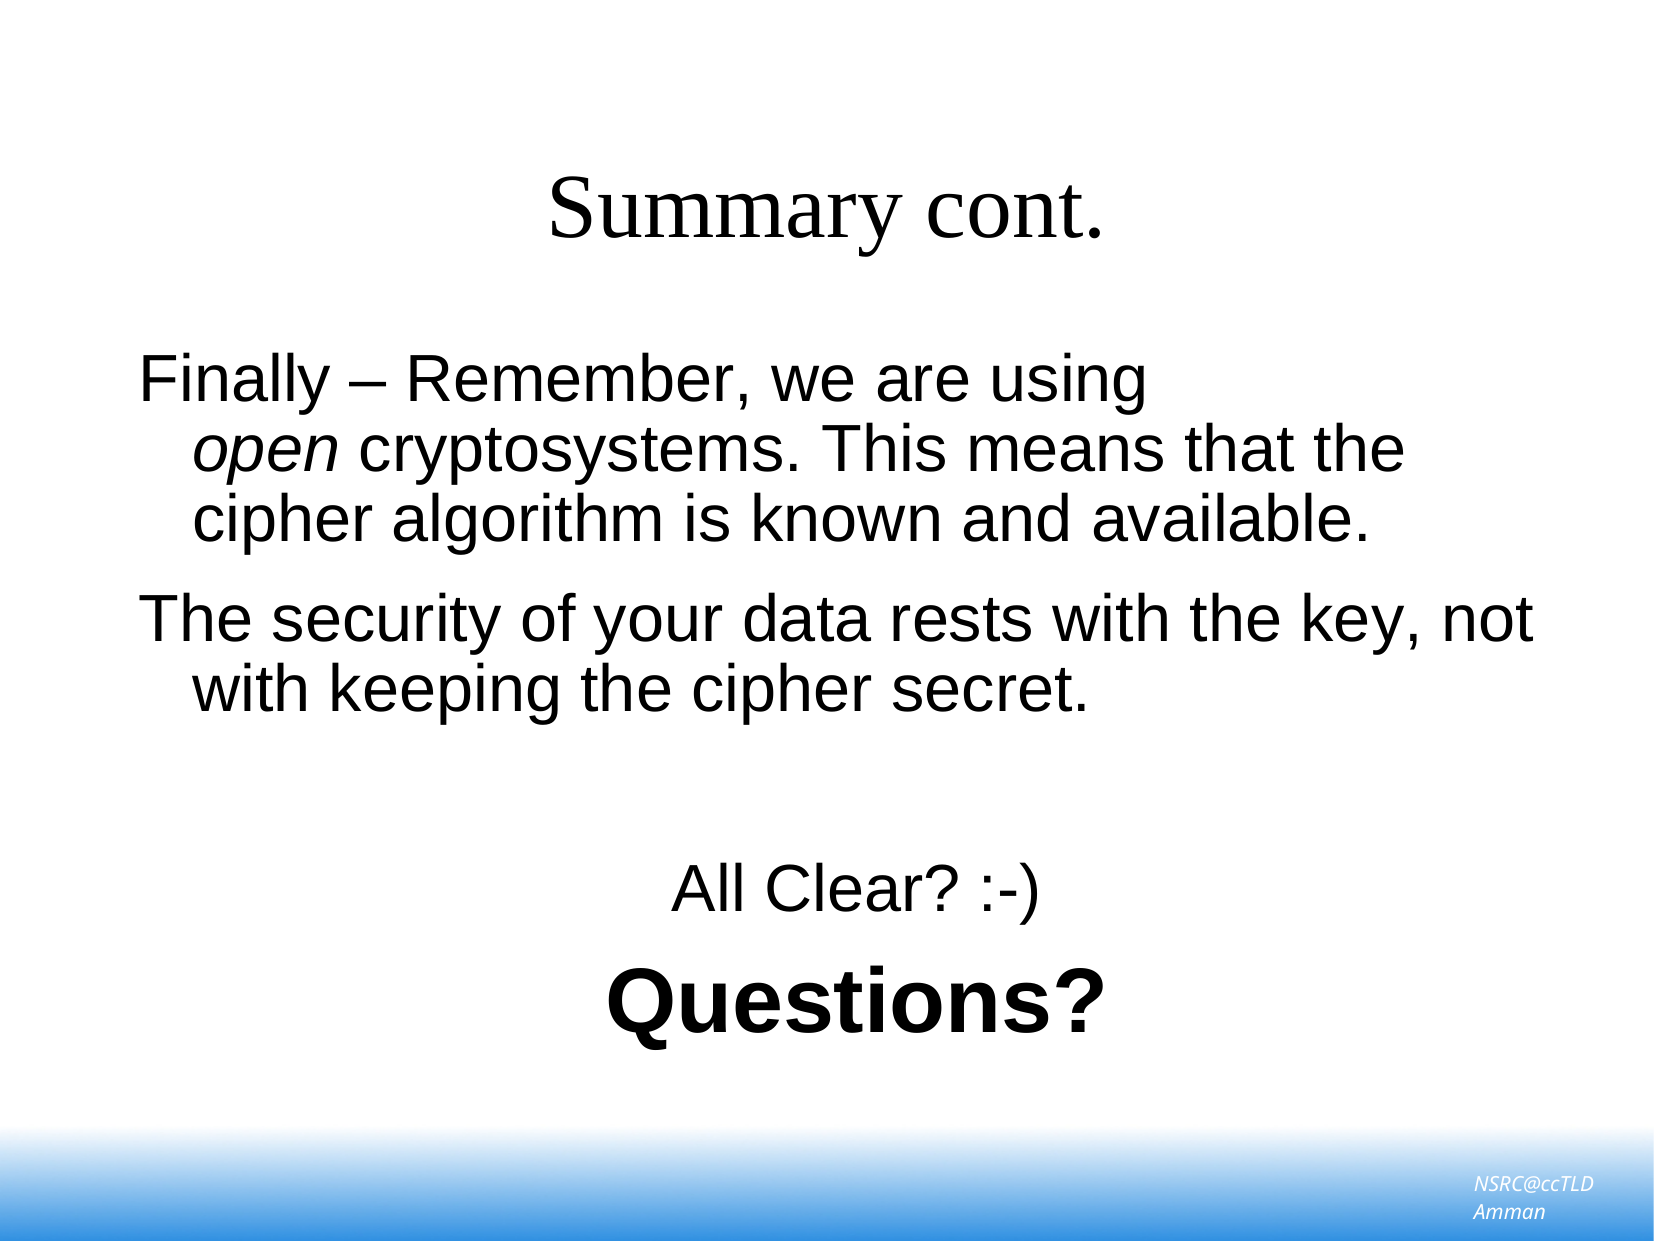

# Summary cont.
Finally – Remember, we are using open cryptosystems. This means that the cipher algorithm is known and available.
The security of your data rests with the key, not with keeping the cipher secret.
All Clear? :-)
Questions?